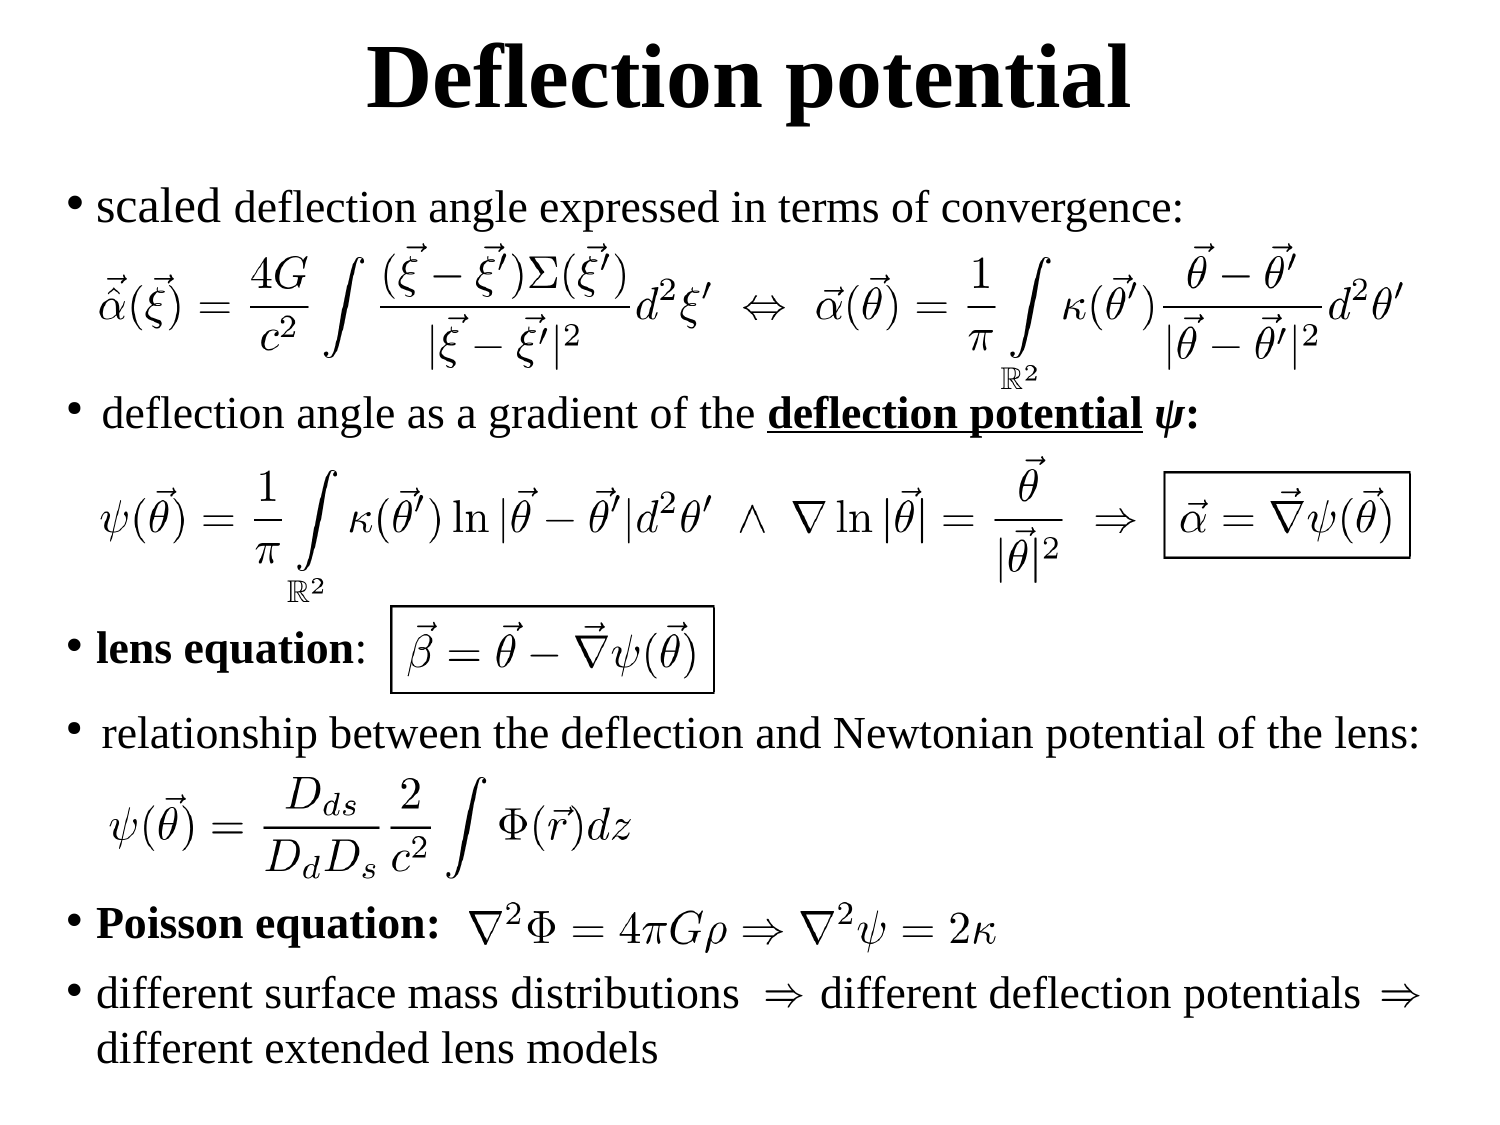

Deflection potential
scaled deflection angle expressed in terms of convergence:
deflection angle as a gradient of the deflection potential ψ:
lens equation:
relationship between the deflection and Newtonian potential of the lens:
Poisson equation:
different surface mass distributions different deflection potentials different extended lens models